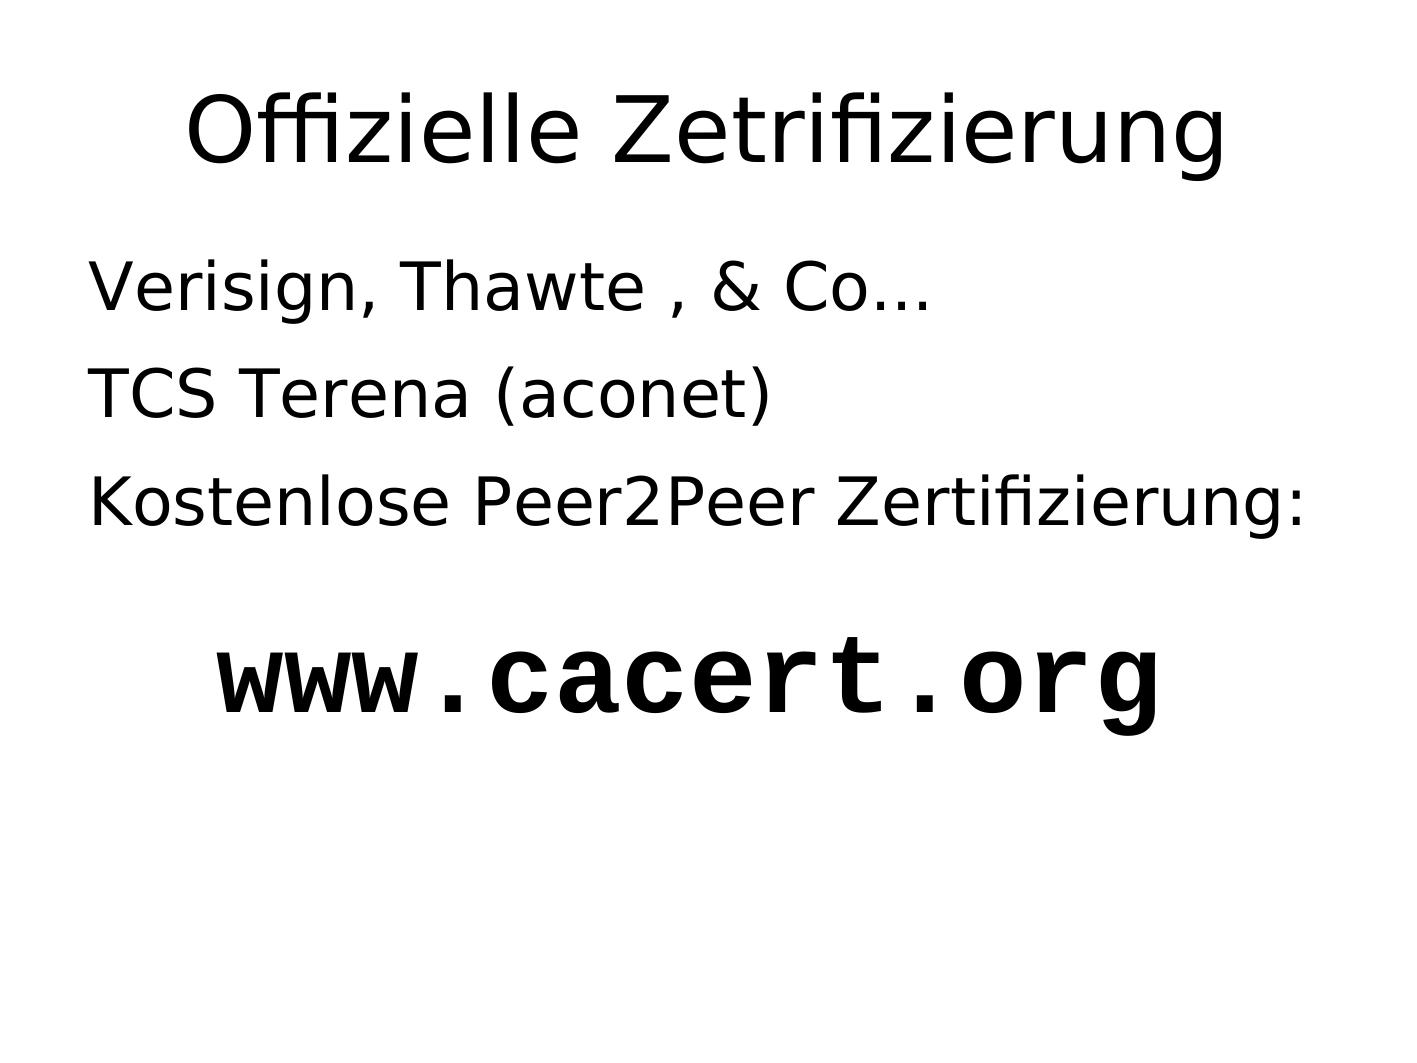

# Offizielle Zetrifizierung
Verisign, Thawte , & Co...
TCS Terena (aconet)
Kostenlose Peer2Peer Zertifizierung:
	www.cacert.org